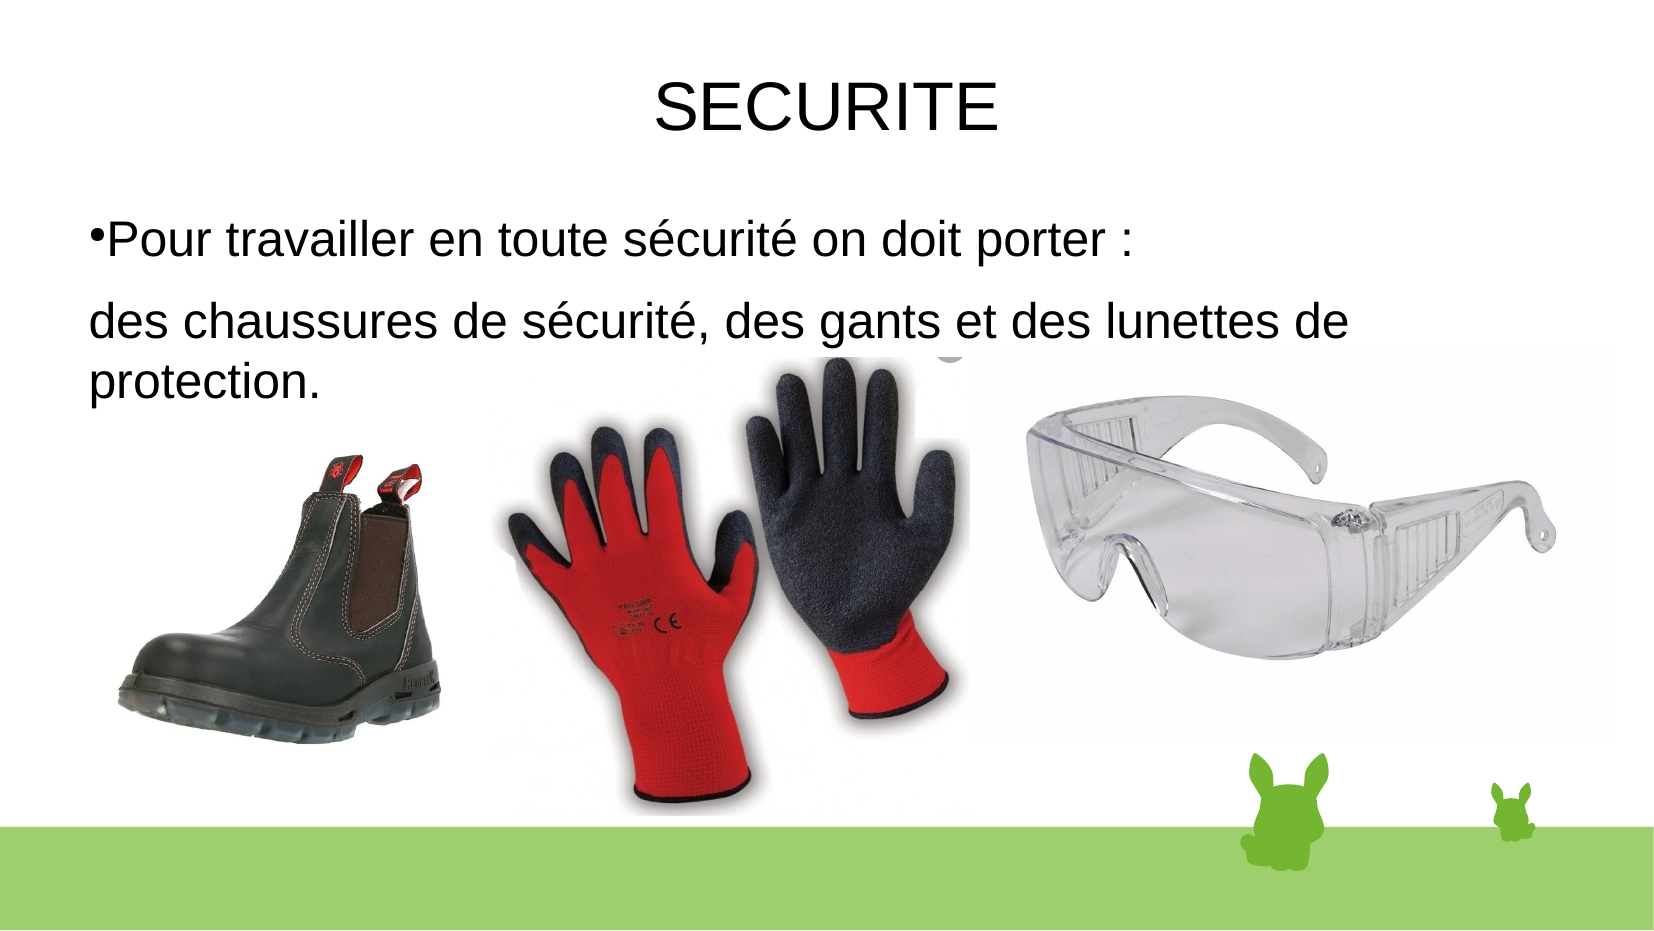

# SECURITE
Pour travailler en toute sécurité on doit porter :
des chaussures de sécurité, des gants et des lunettes de protection.